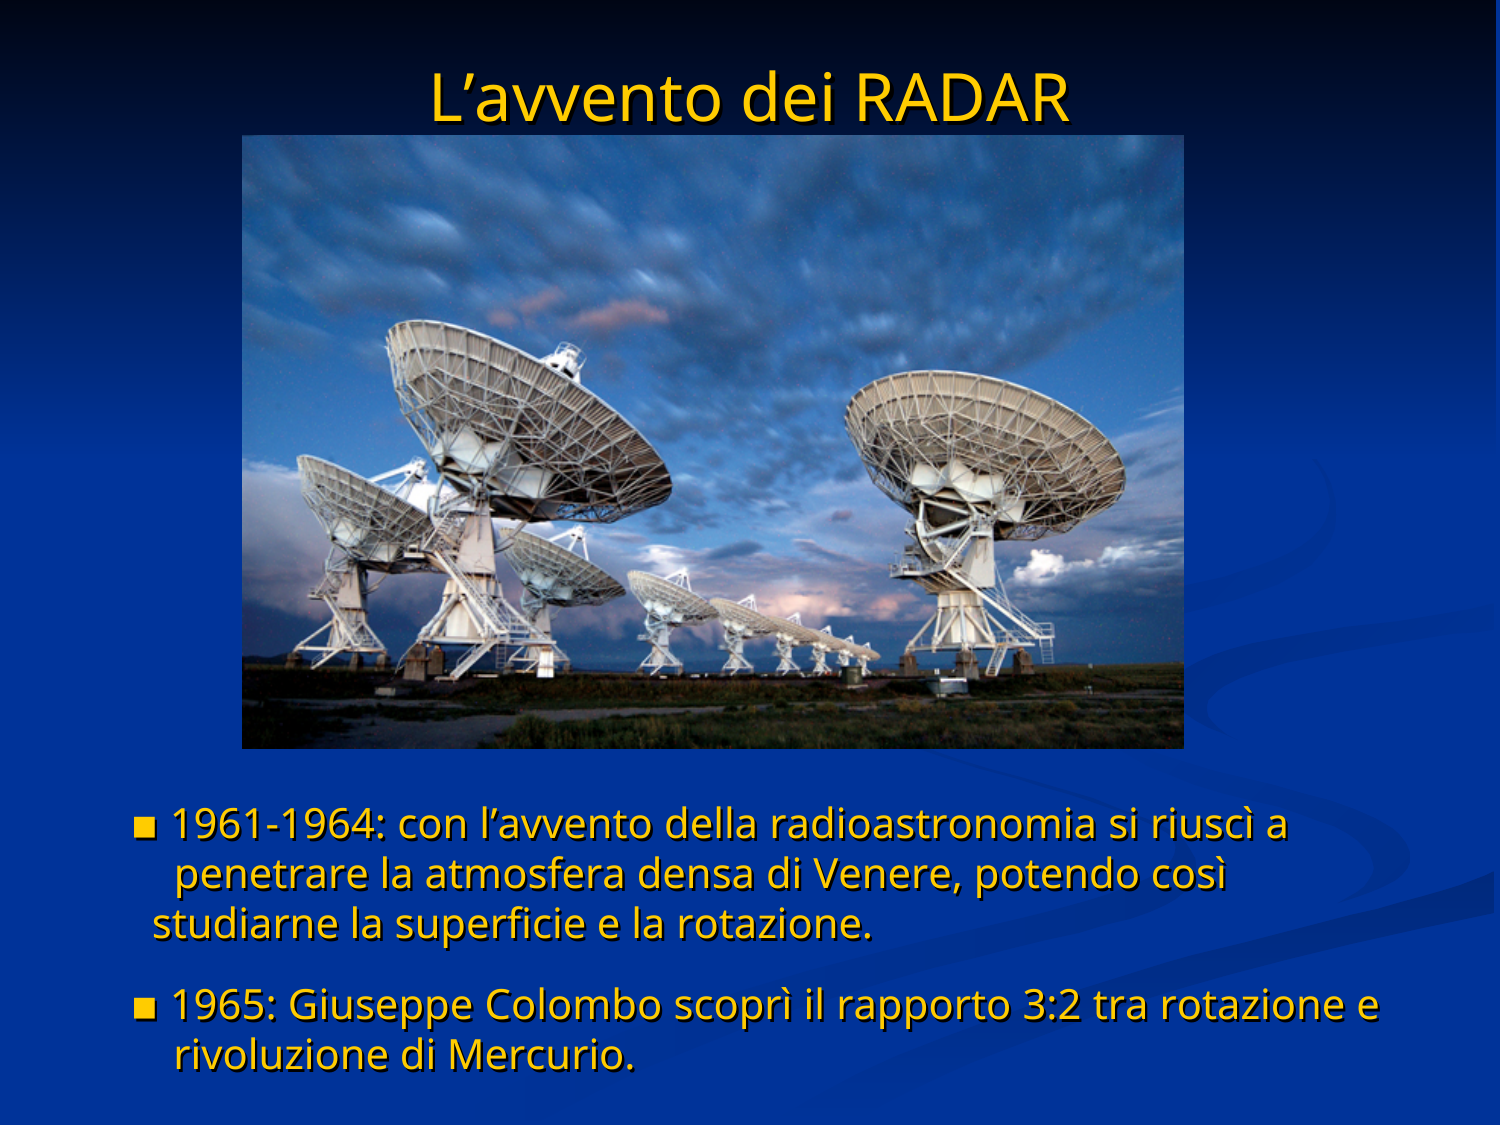

L’avvento dei RADAR
▪ 1961-1964: con l’avvento della radioastronomia si riuscì a penetrare la atmosfera densa di Venere, potendo così studiarne la superficie e la rotazione.
▪ 1965: Giuseppe Colombo scoprì il rapporto 3:2 tra rotazione e rivoluzione di Mercurio.